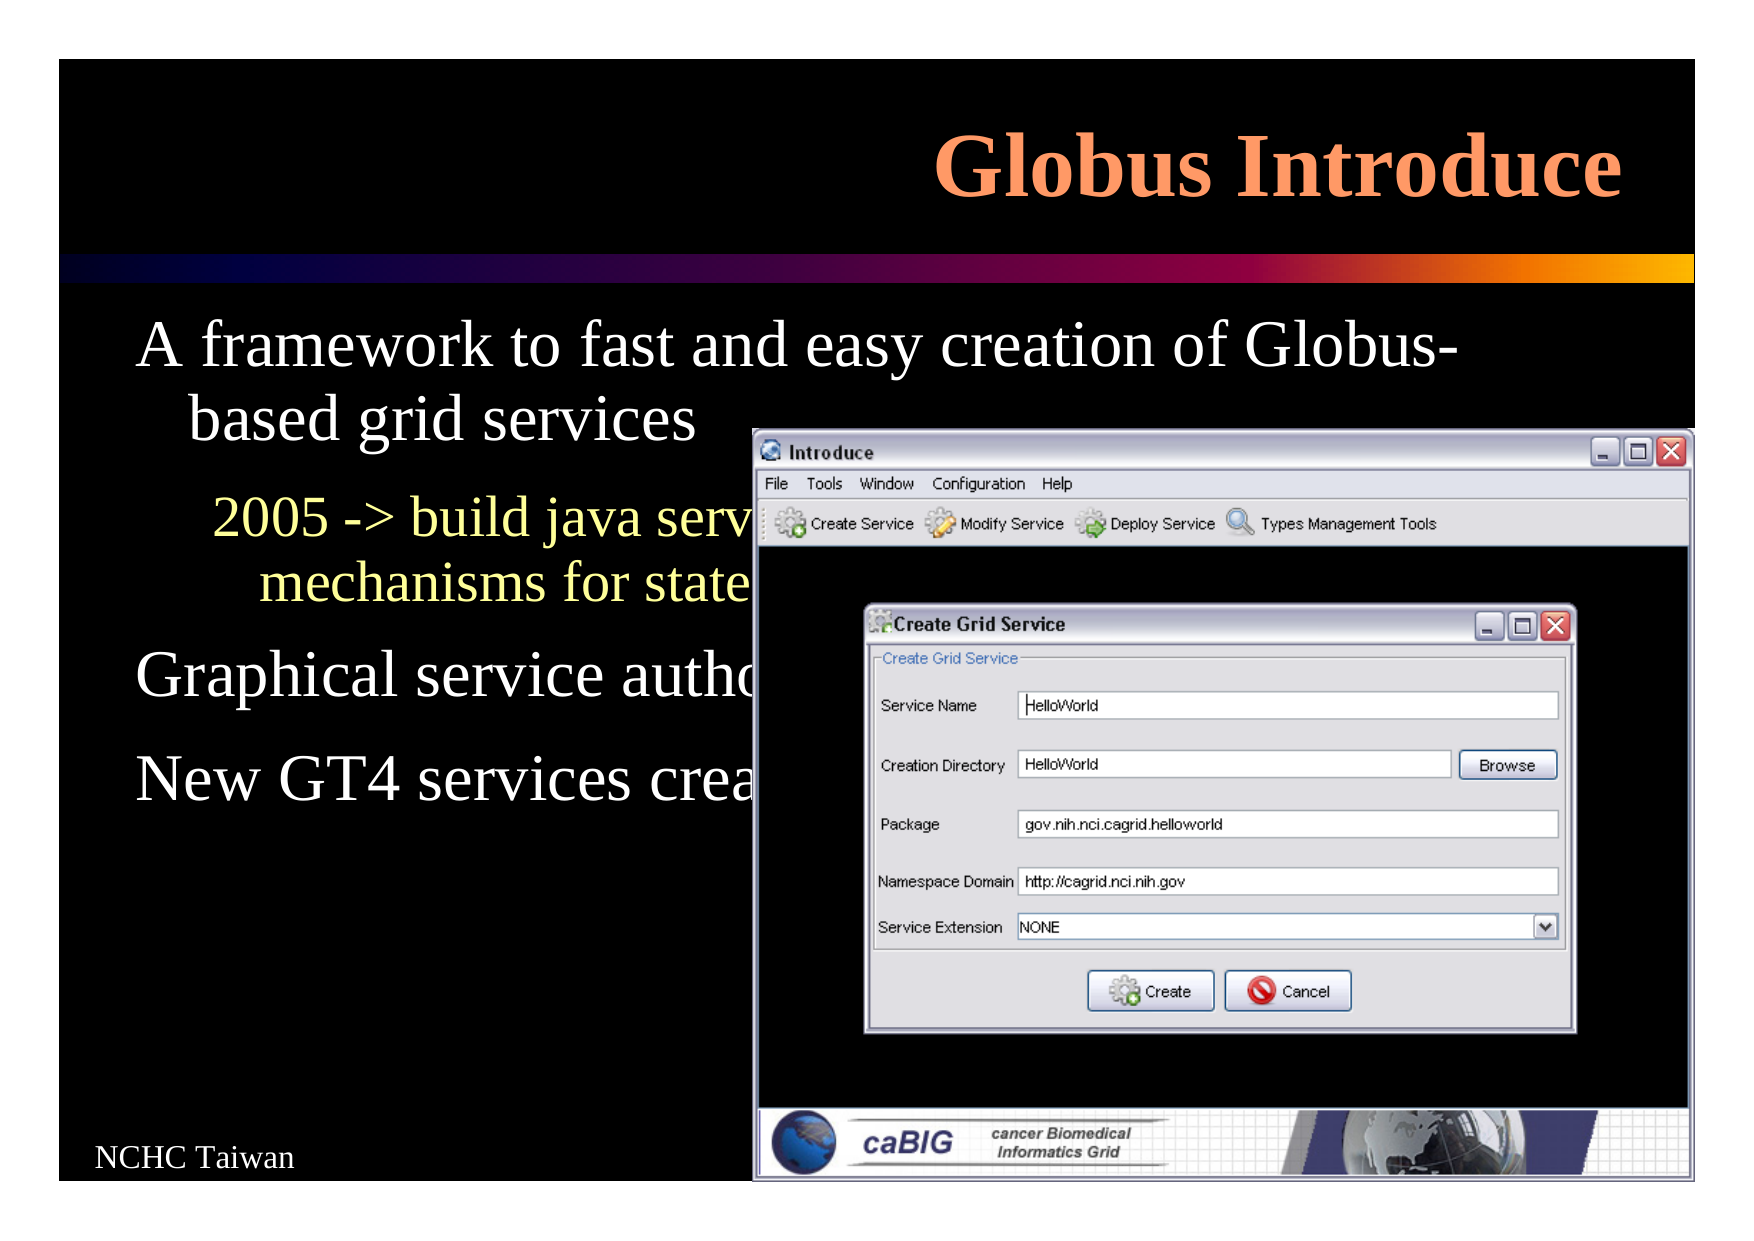

# Globus Introduce
A framework to fast and easy creation of Globus-based grid services
2005 -> build java service that makes use of GT4 mechanisms for state management, security, registy...
Graphical service authoring tool
New GT4 services created in 5 minutes